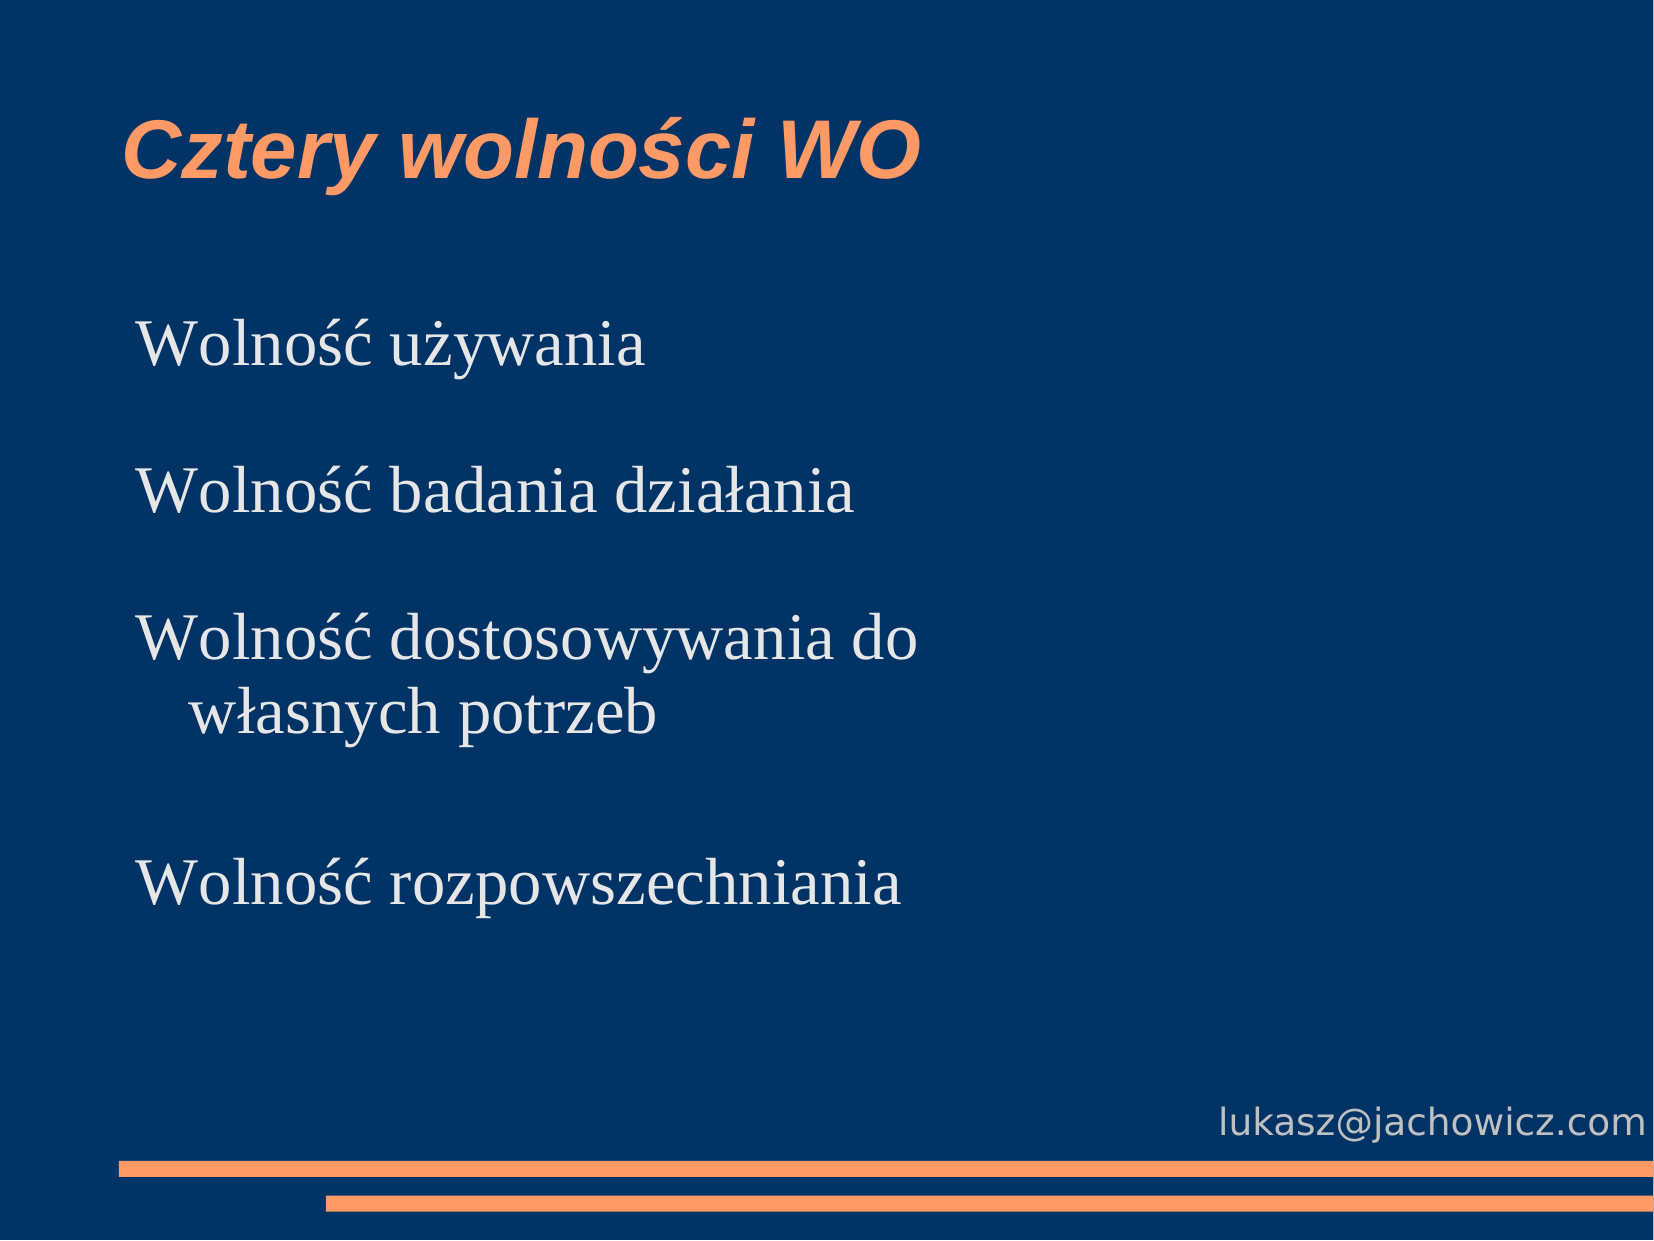

# Cztery wolności WO
Wolność używania
Wolność badania działania
Wolność dostosowywania do własnych potrzeb
Wolność rozpowszechniania
lukasz@jachowicz.com